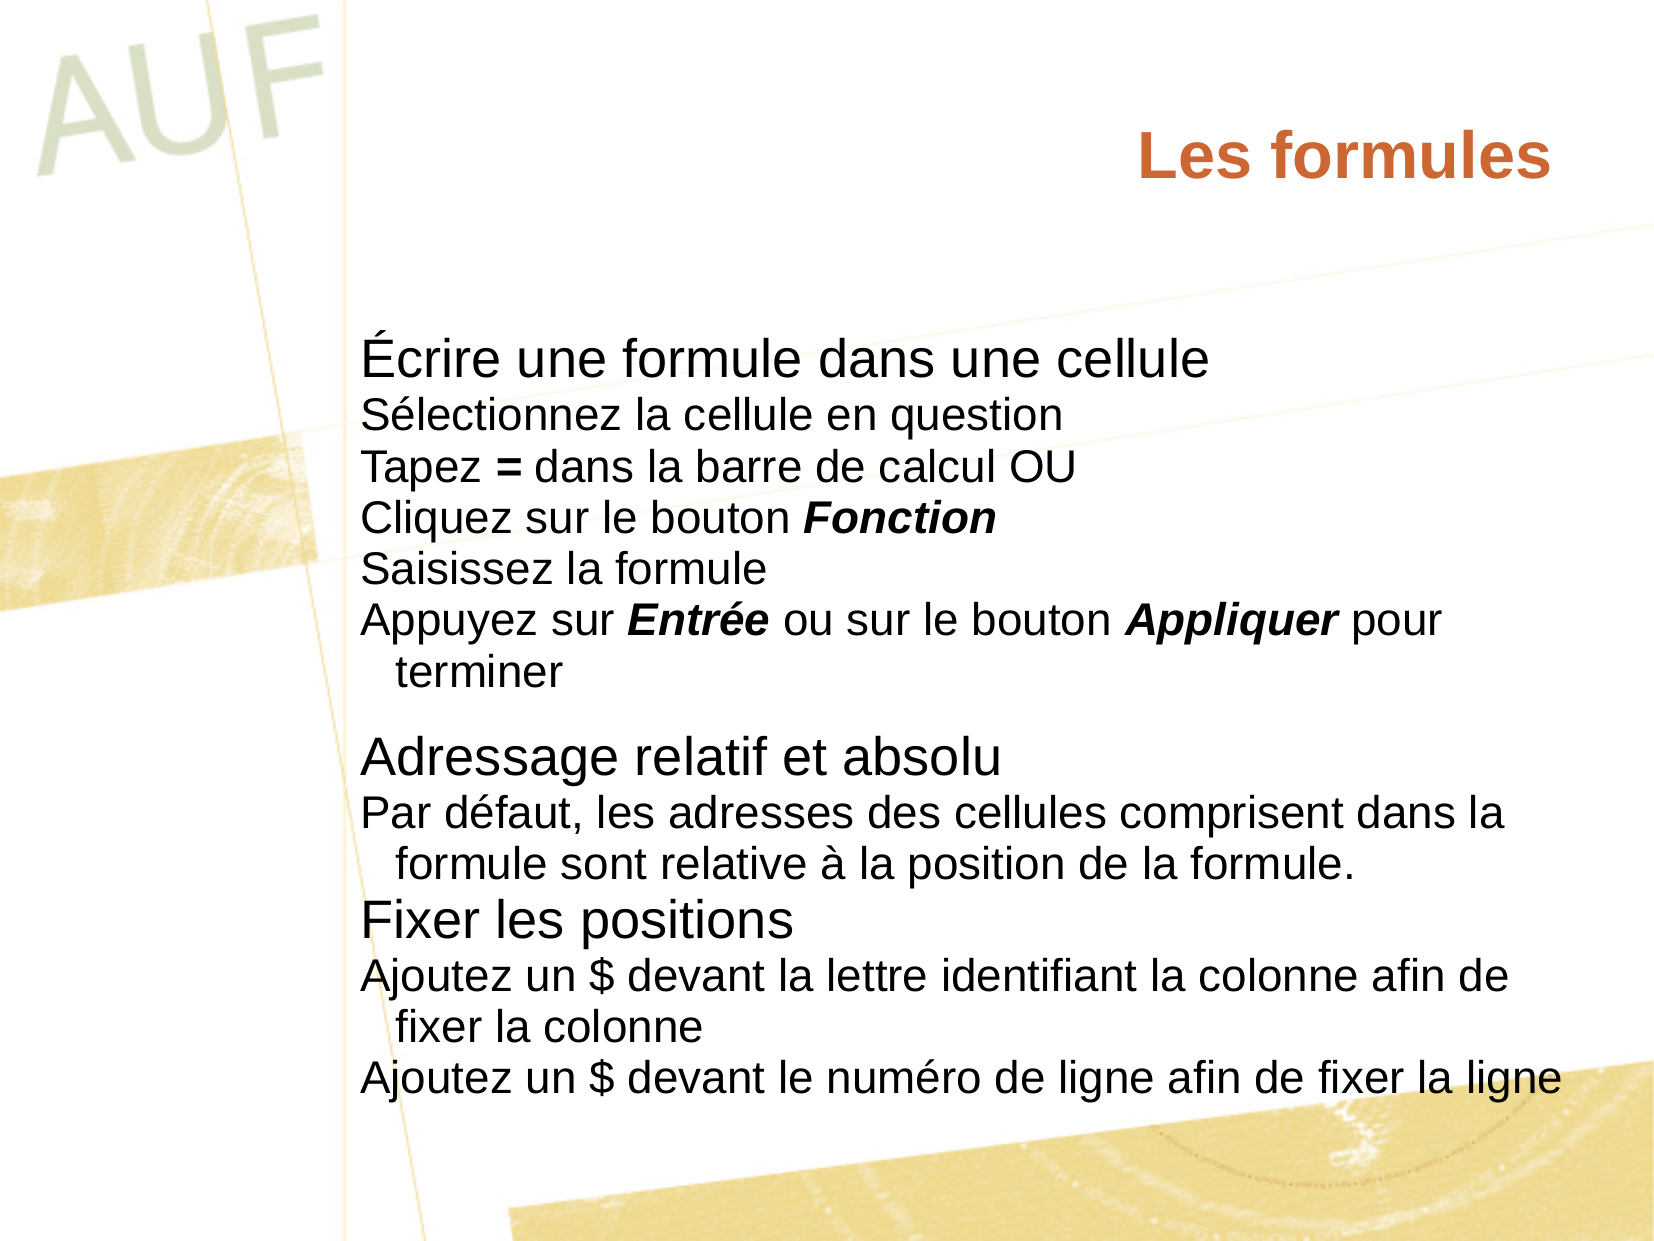

# Les formules
Écrire une formule dans une cellule
Sélectionnez la cellule en question
Tapez = dans la barre de calcul OU
Cliquez sur le bouton Fonction
Saisissez la formule
Appuyez sur Entrée ou sur le bouton Appliquer pour terminer
Adressage relatif et absolu
Par défaut, les adresses des cellules comprisent dans la formule sont relative à la position de la formule.
Fixer les positions
Ajoutez un $ devant la lettre identifiant la colonne afin de fixer la colonne
Ajoutez un $ devant le numéro de ligne afin de fixer la ligne